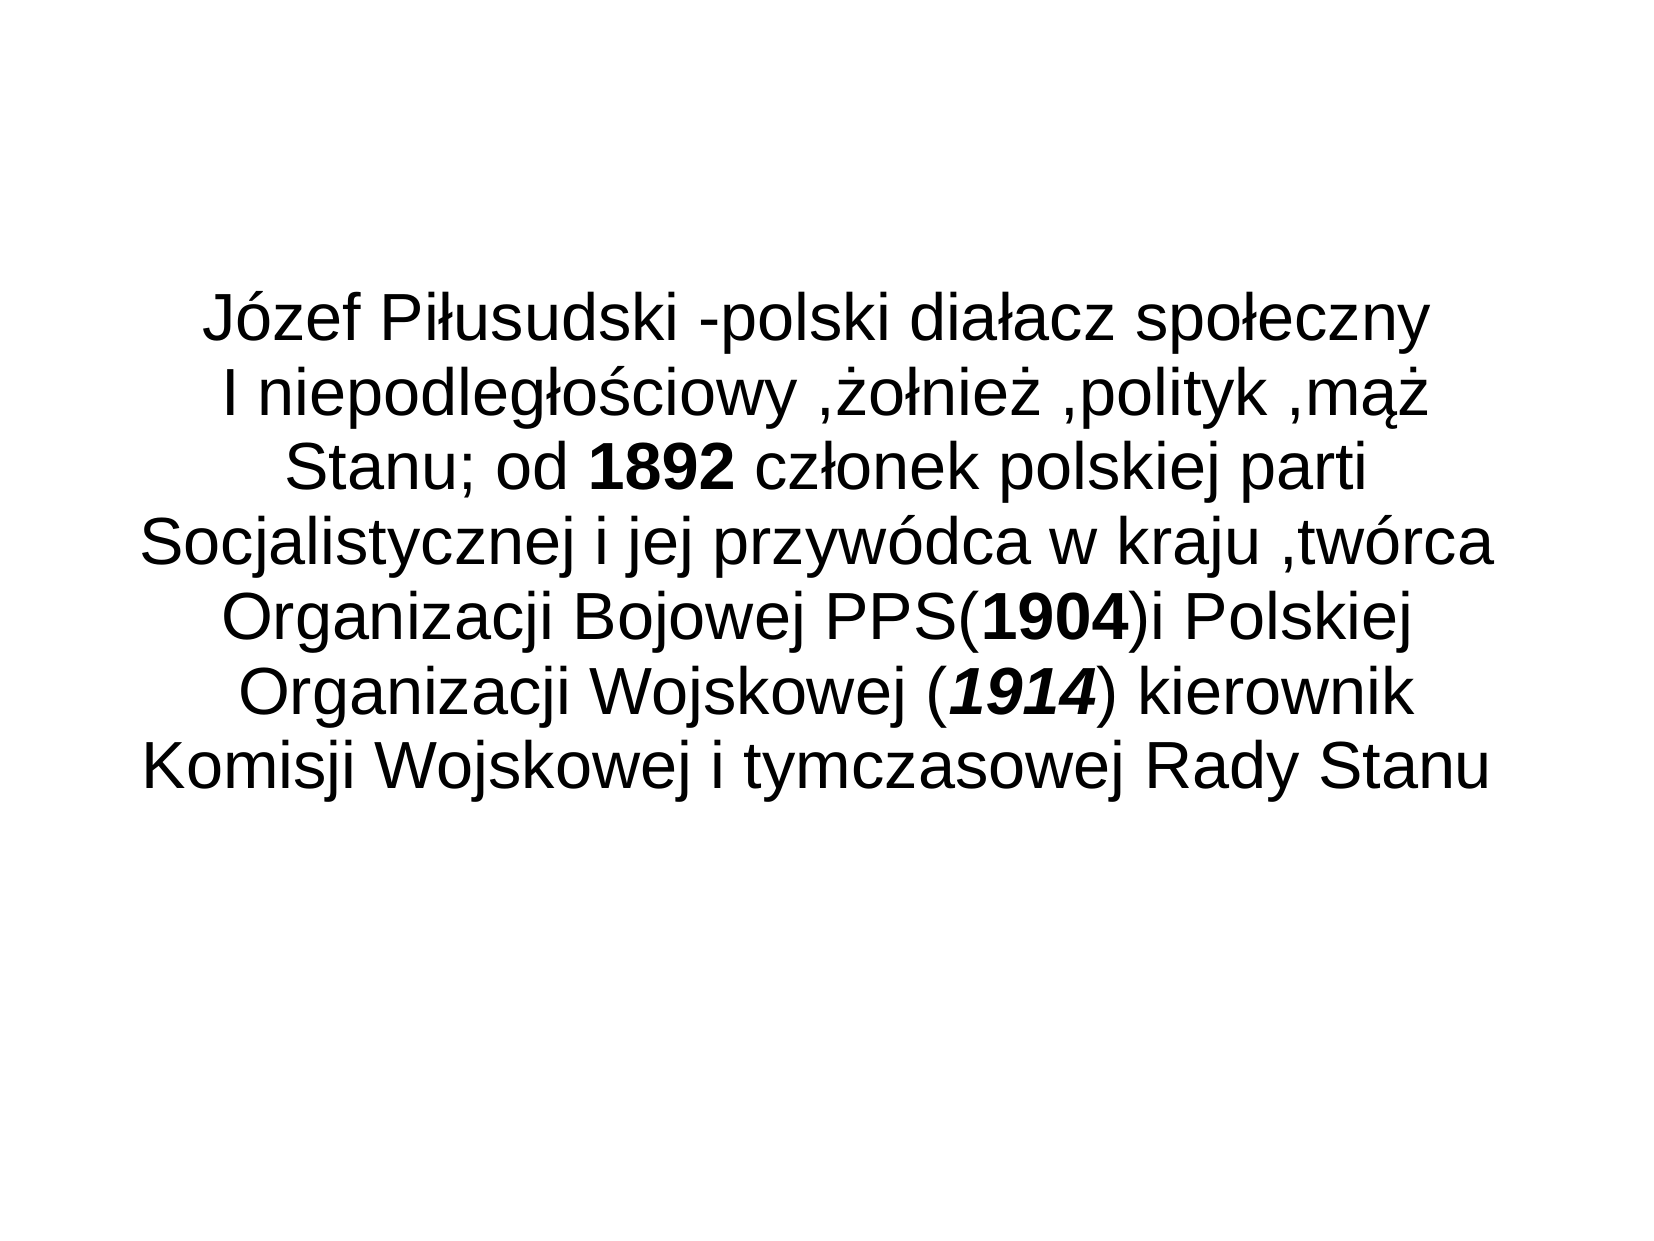

# Józef Piłusudski -polski diałacz społeczny
I niepodległościowy ,żołnież ,polityk ,mąż
Stanu; od 1892 członek polskiej parti Socjalistycznej i jej przywódca w kraju ,twórca
Organizacji Bojowej PPS(1904)i Polskiej
Organizacji Wojskowej (1914) kierownik
Komisji Wojskowej i tymczasowej Rady Stanu